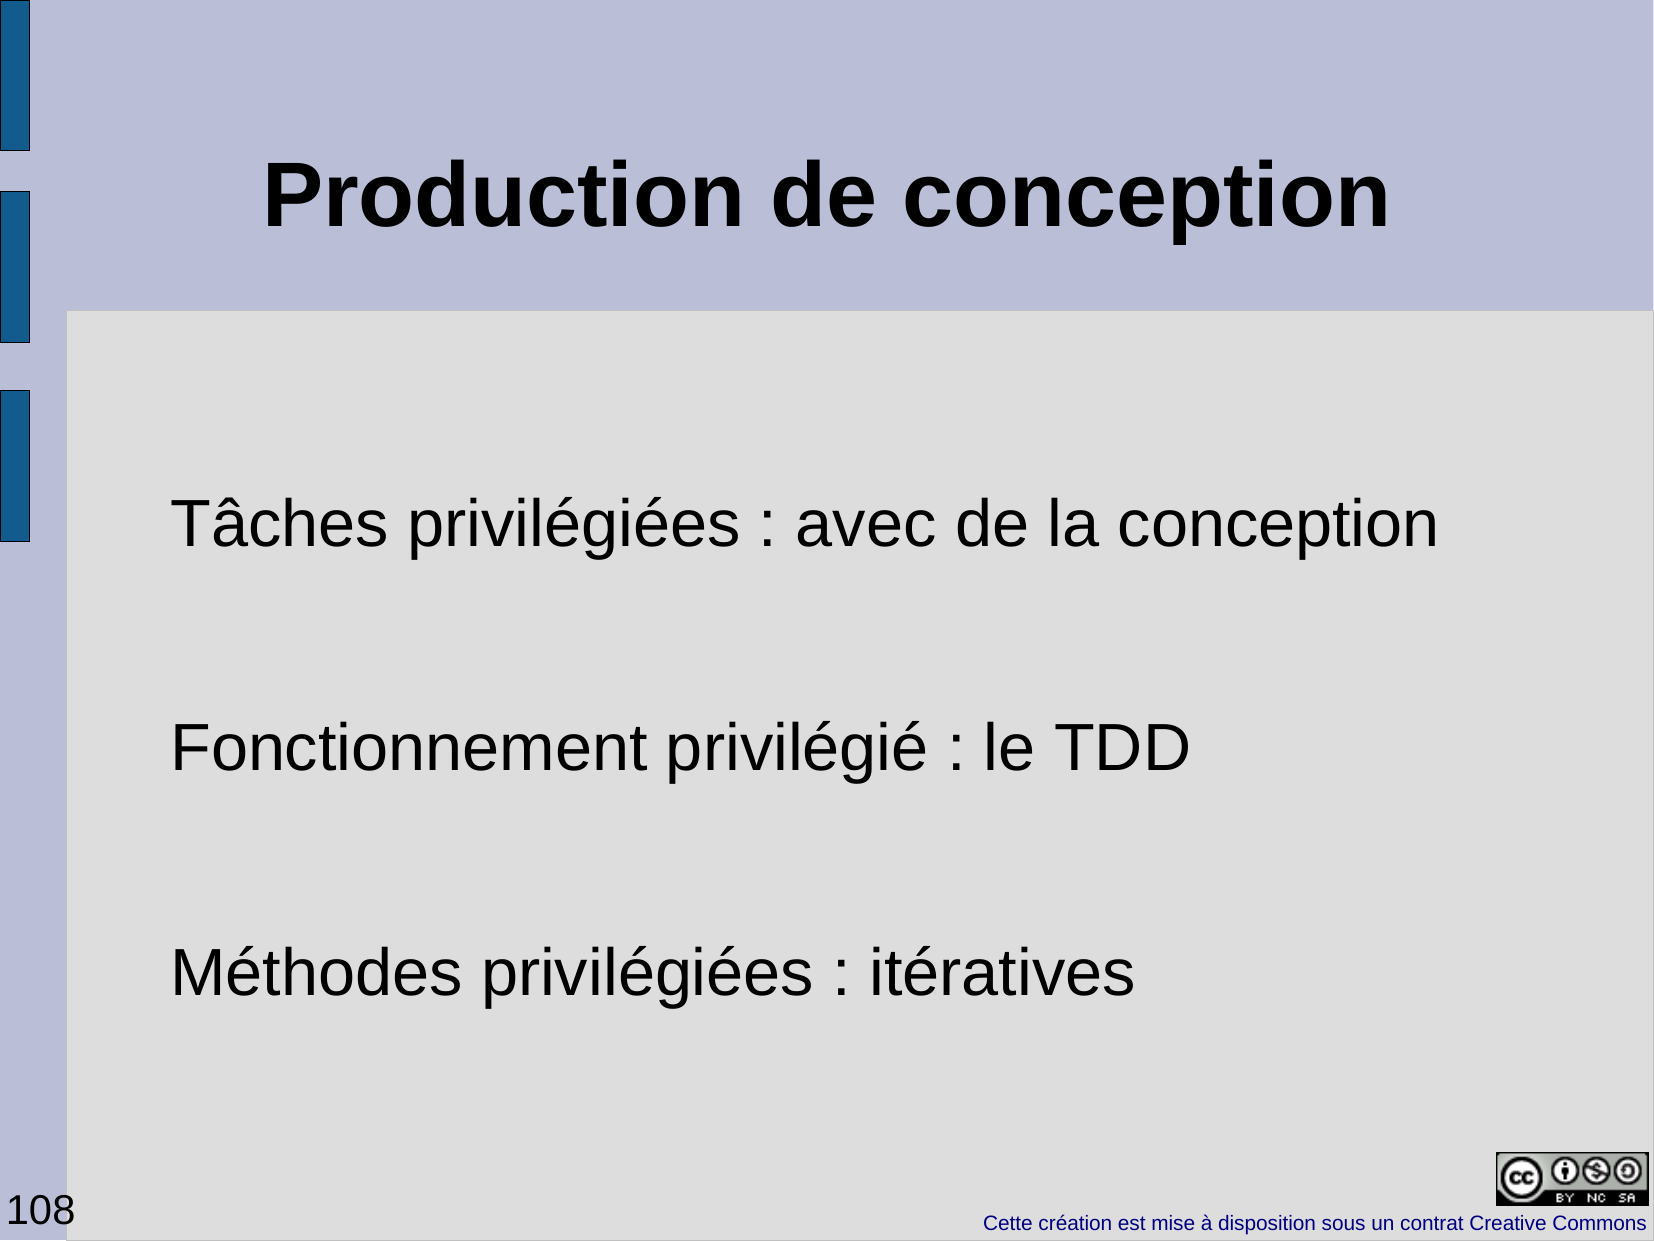

# Production de conception
Tâches privilégiées : avec de la conception
Fonctionnement privilégié : le TDD
Méthodes privilégiées : itératives